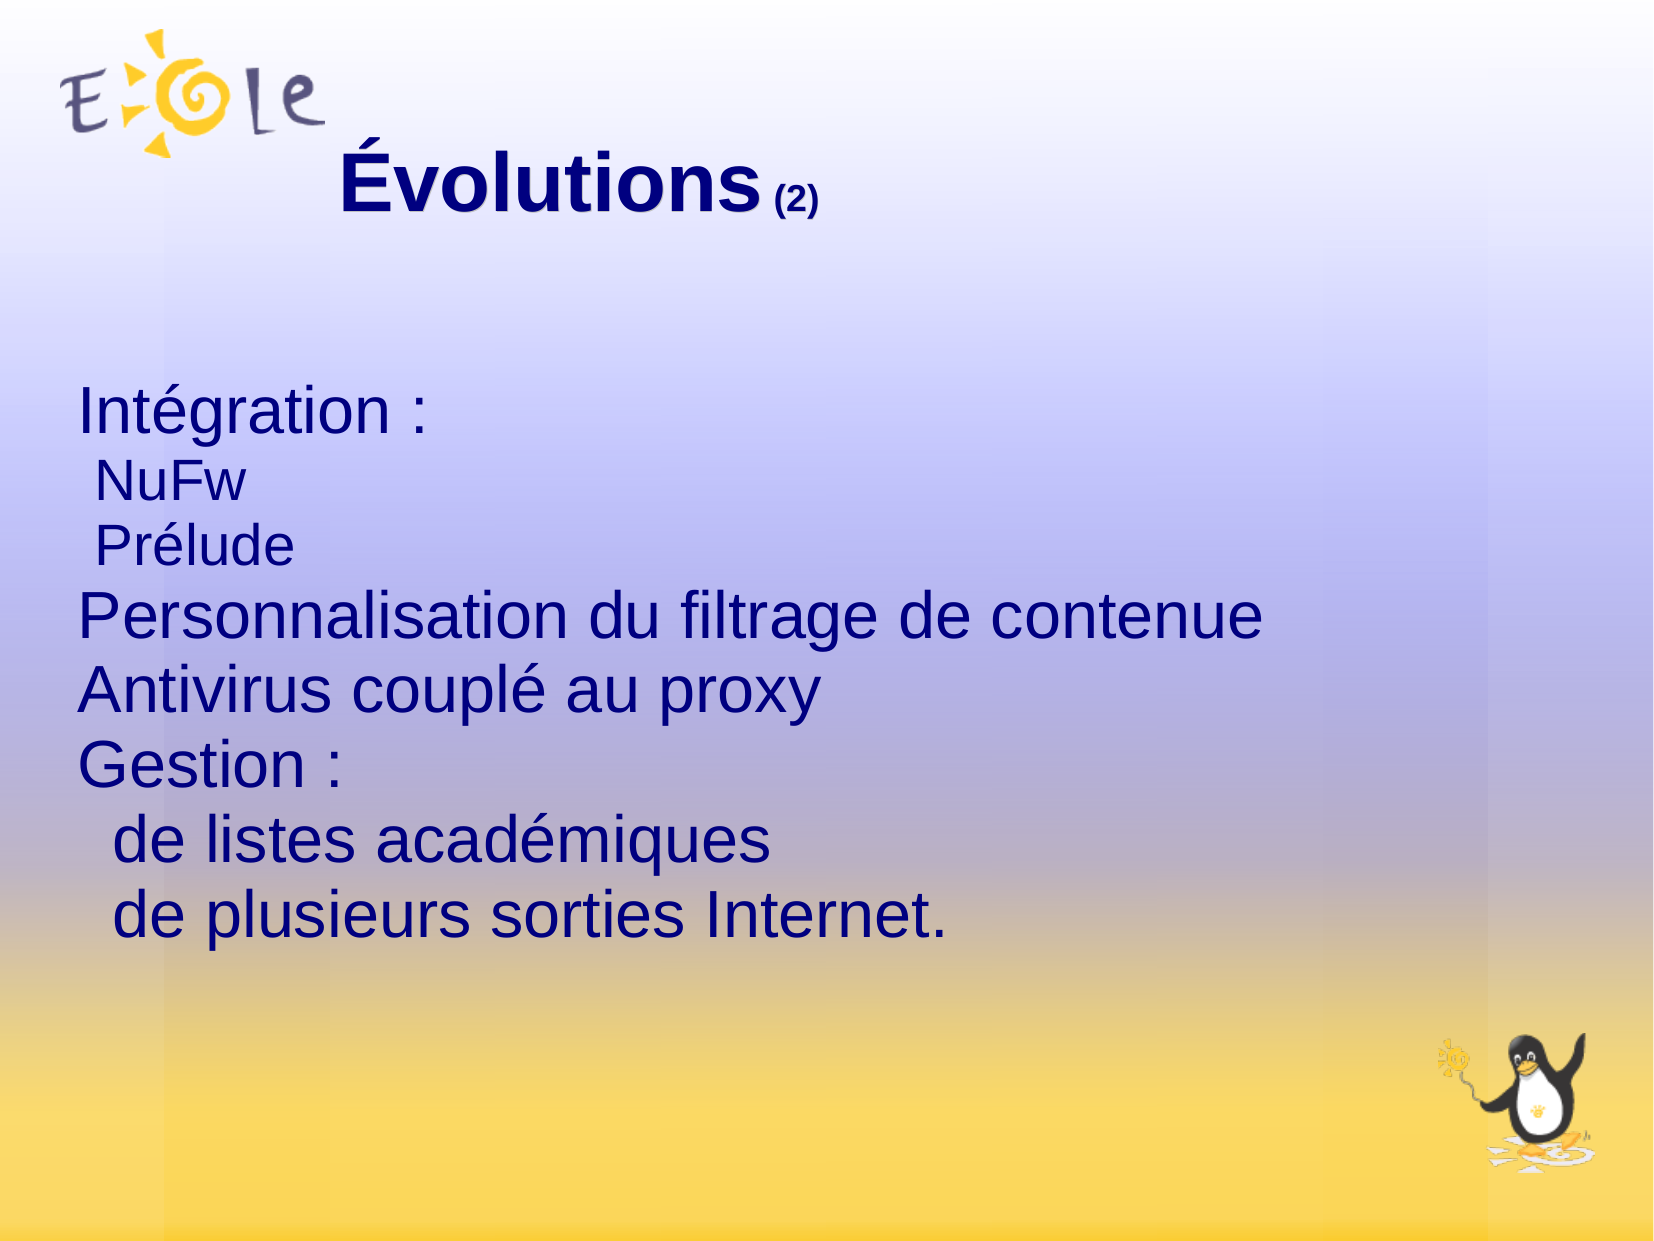

Évolutions (2)
# Intégration :
NuFw
Prélude
 Personnalisation du filtrage de contenue
 Antivirus couplé au proxy
 Gestion :
 de listes académiques
 de plusieurs sorties Internet.